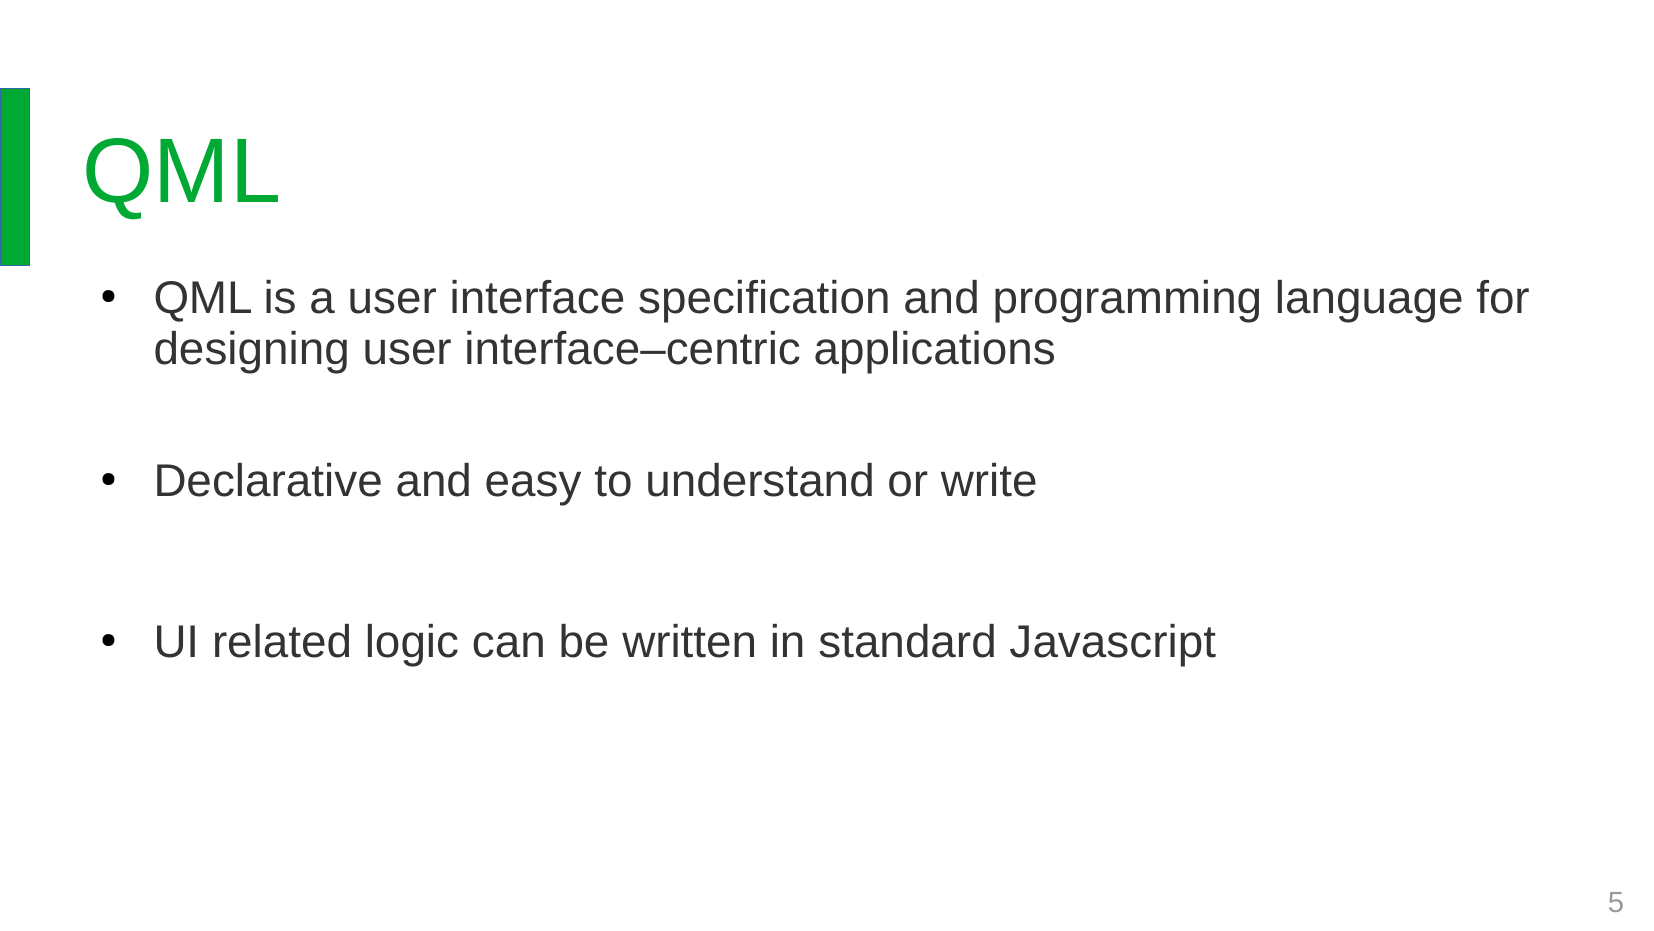

# QML
QML is a user interface specification and programming language for designing user interface–centric applications
Declarative and easy to understand or write
UI related logic can be written in standard Javascript